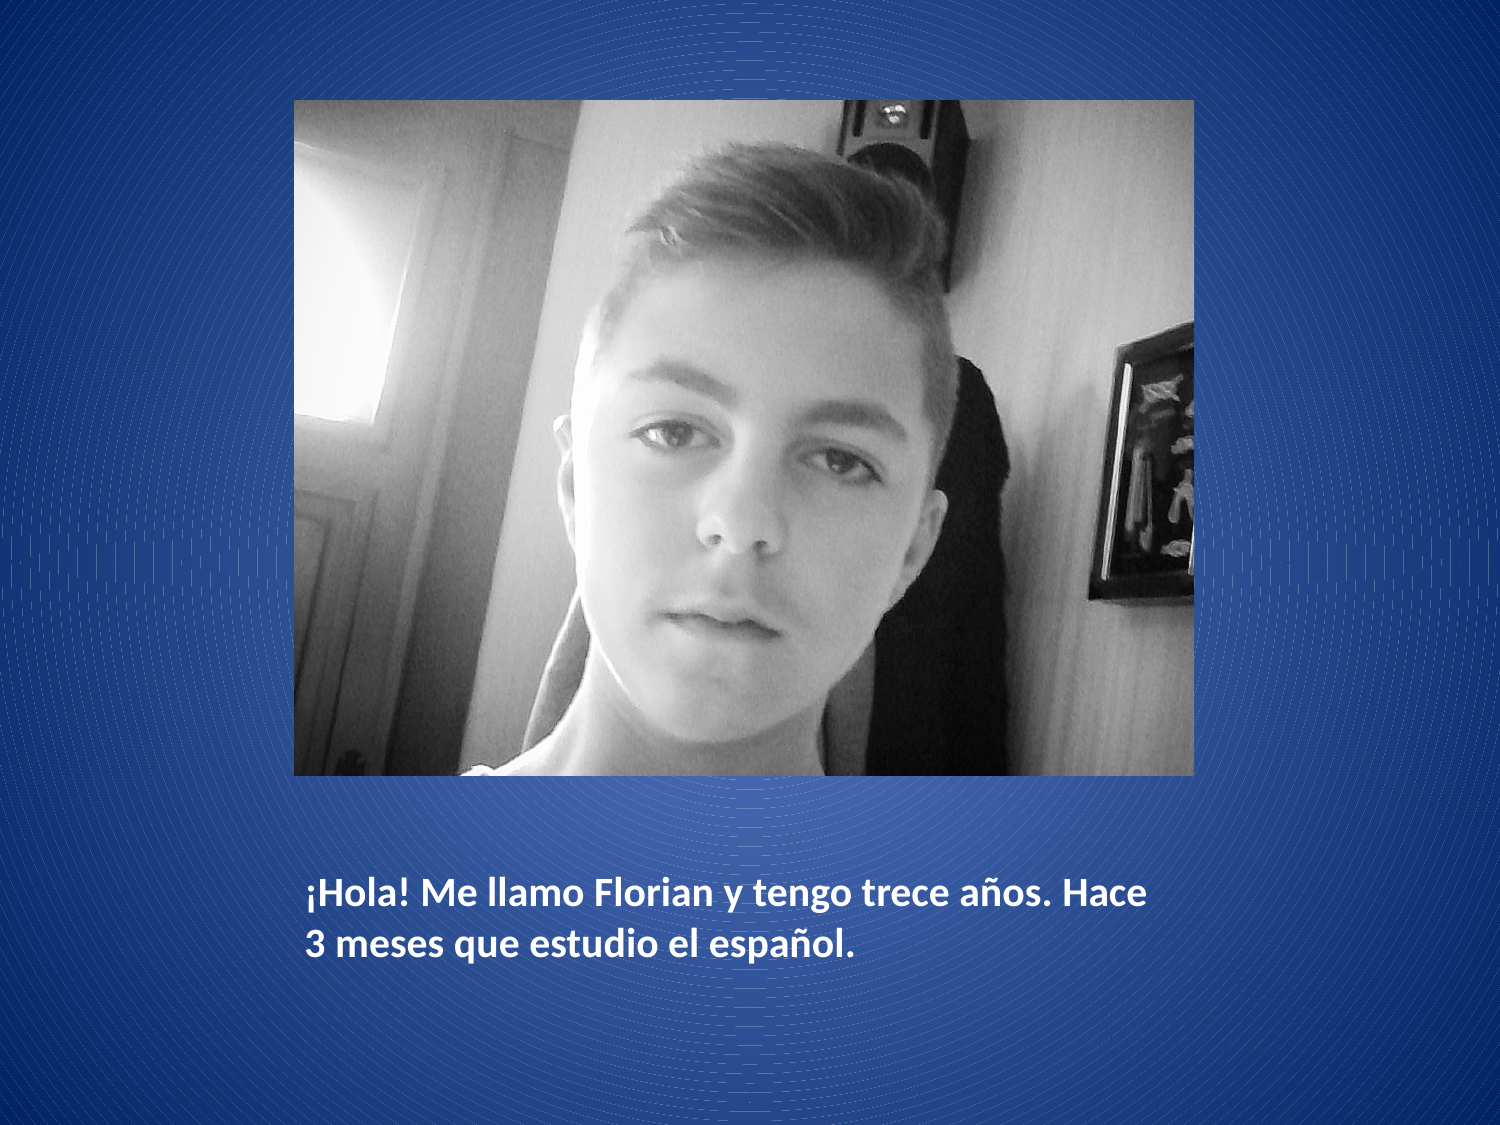

# ¡Hola! Me llamo Florian y tengo trece años. Hace 3 meses que estudio el español.